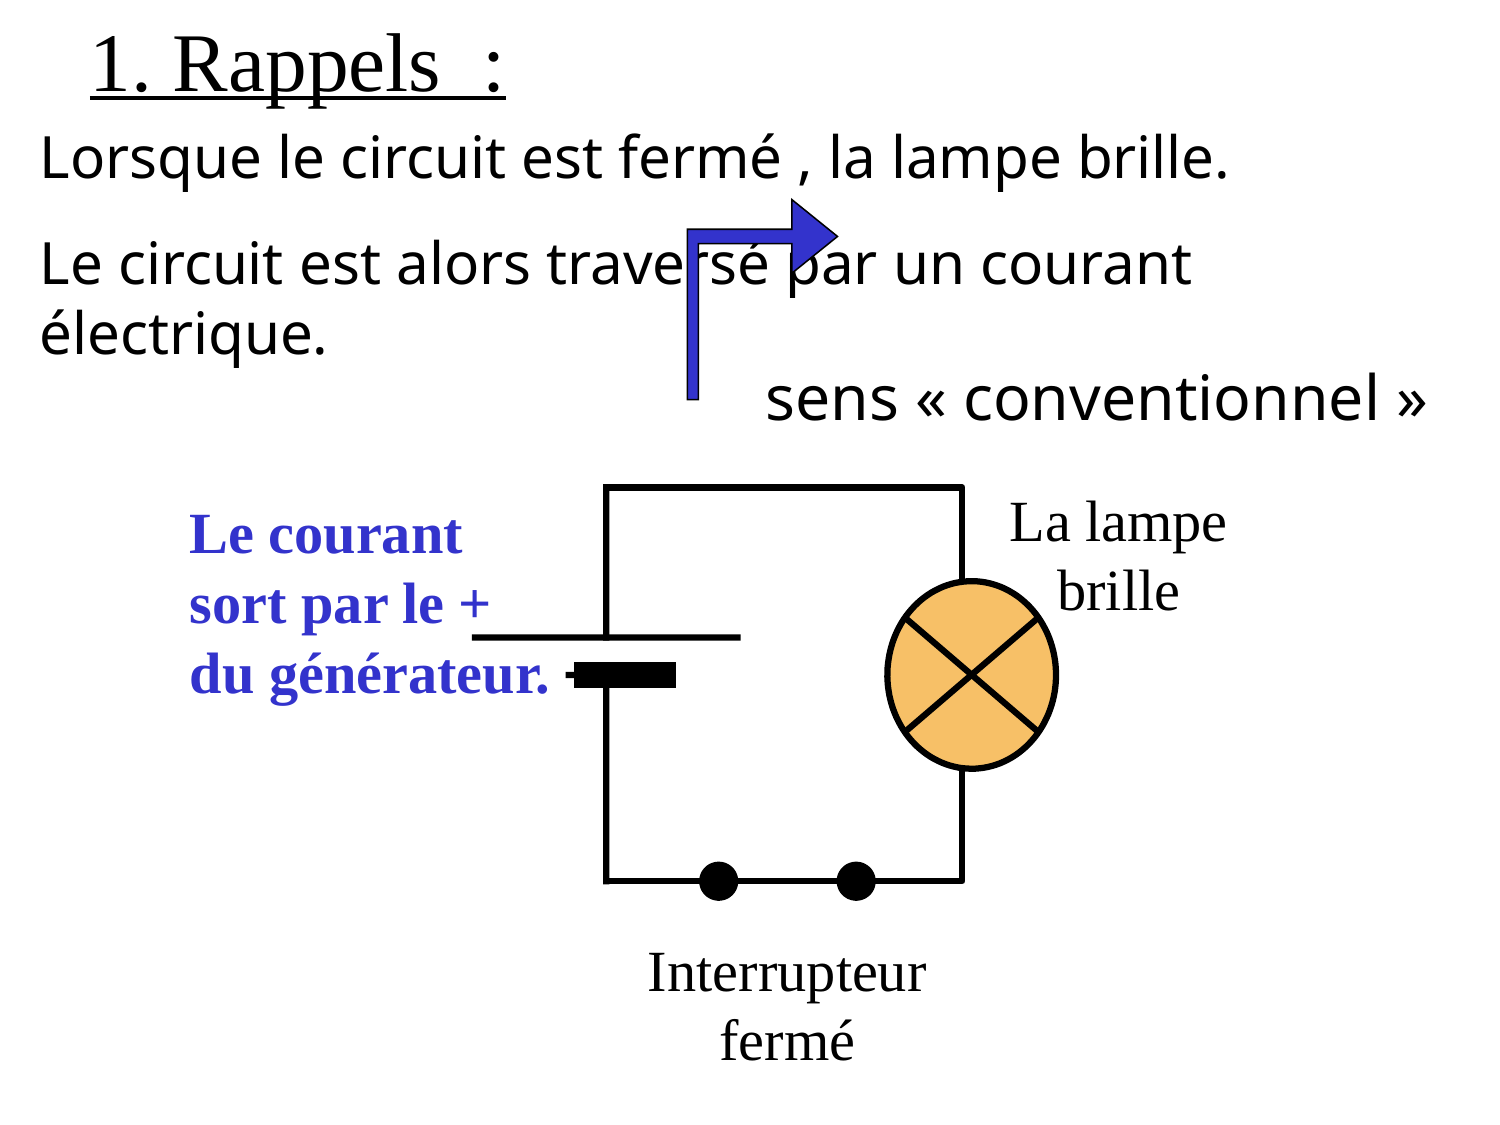

1. Rappels :
Lorsque le circuit est fermé , la lampe brille.
Le circuit est alors traversé par un courant électrique.
sens « conventionnel »
La lampe brille
Interrupteur fermé
Le courant sort par le + du générateur.